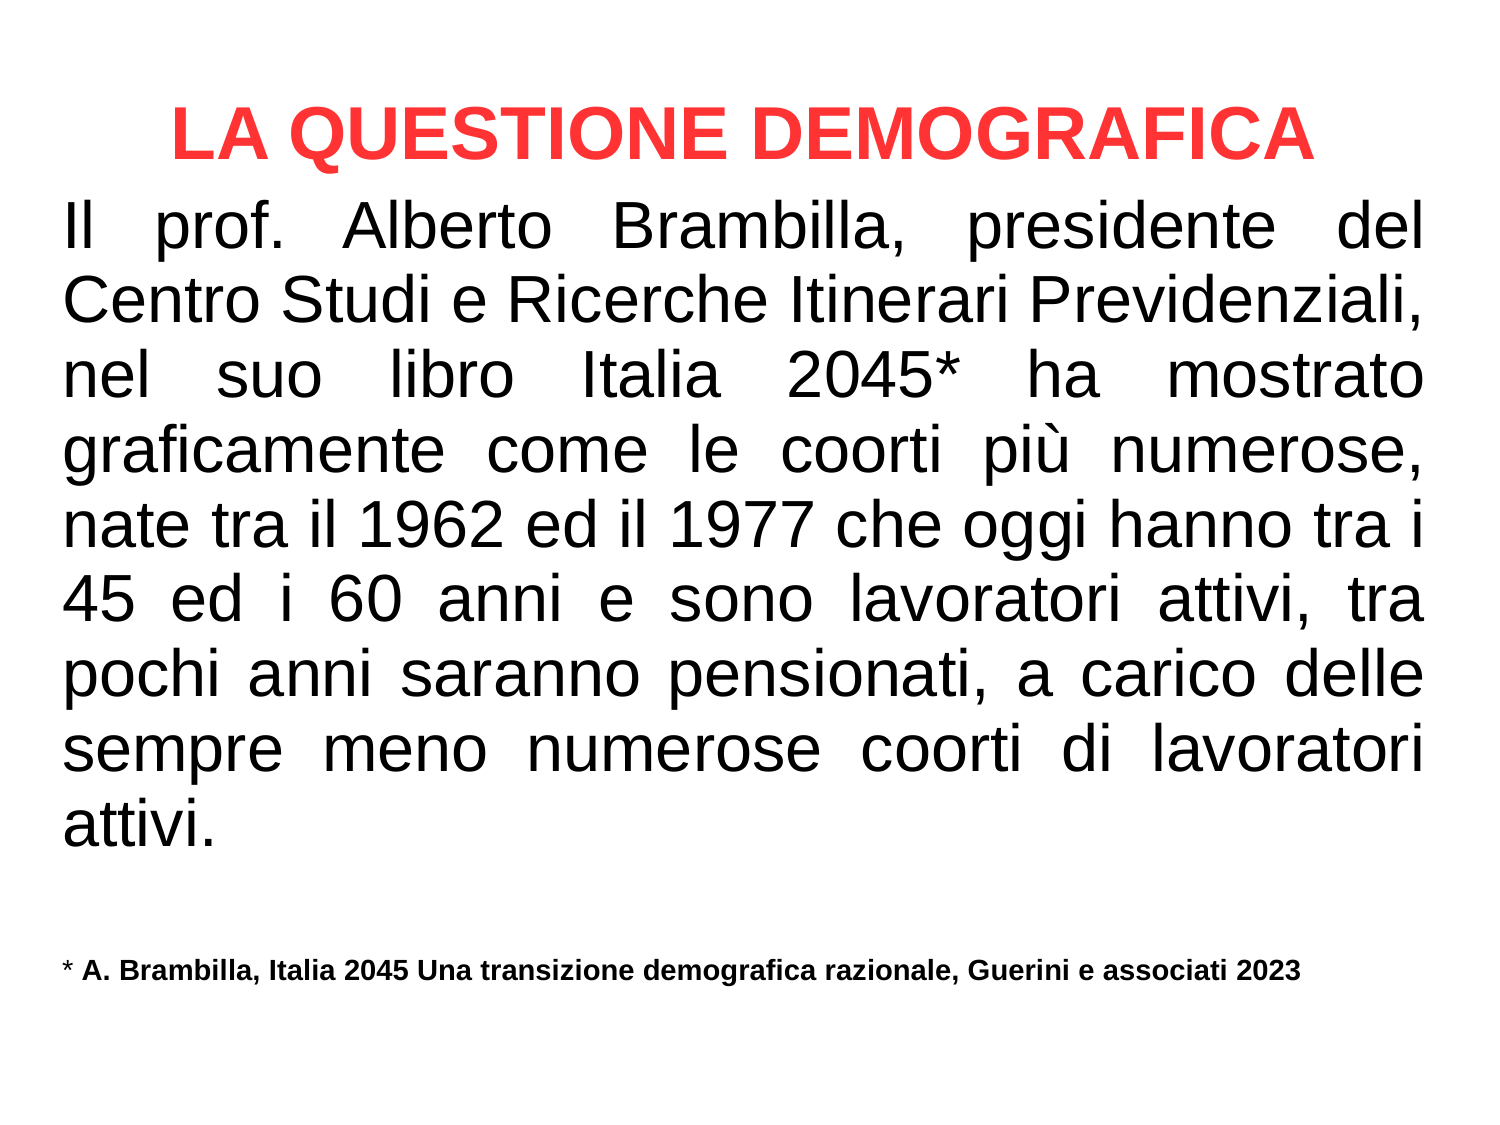

LA QUESTIONE DEMOGRAFICA
Il prof. Alberto Brambilla, presidente del Centro Studi e Ricerche Itinerari Previdenziali, nel suo libro Italia 2045* ha mostrato graficamente come le coorti più numerose, nate tra il 1962 ed il 1977 che oggi hanno tra i 45 ed i 60 anni e sono lavoratori attivi, tra pochi anni saranno pensionati, a carico delle sempre meno numerose coorti di lavoratori attivi.
* A. Brambilla, Italia 2045 Una transizione demografica razionale, Guerini e associati 2023